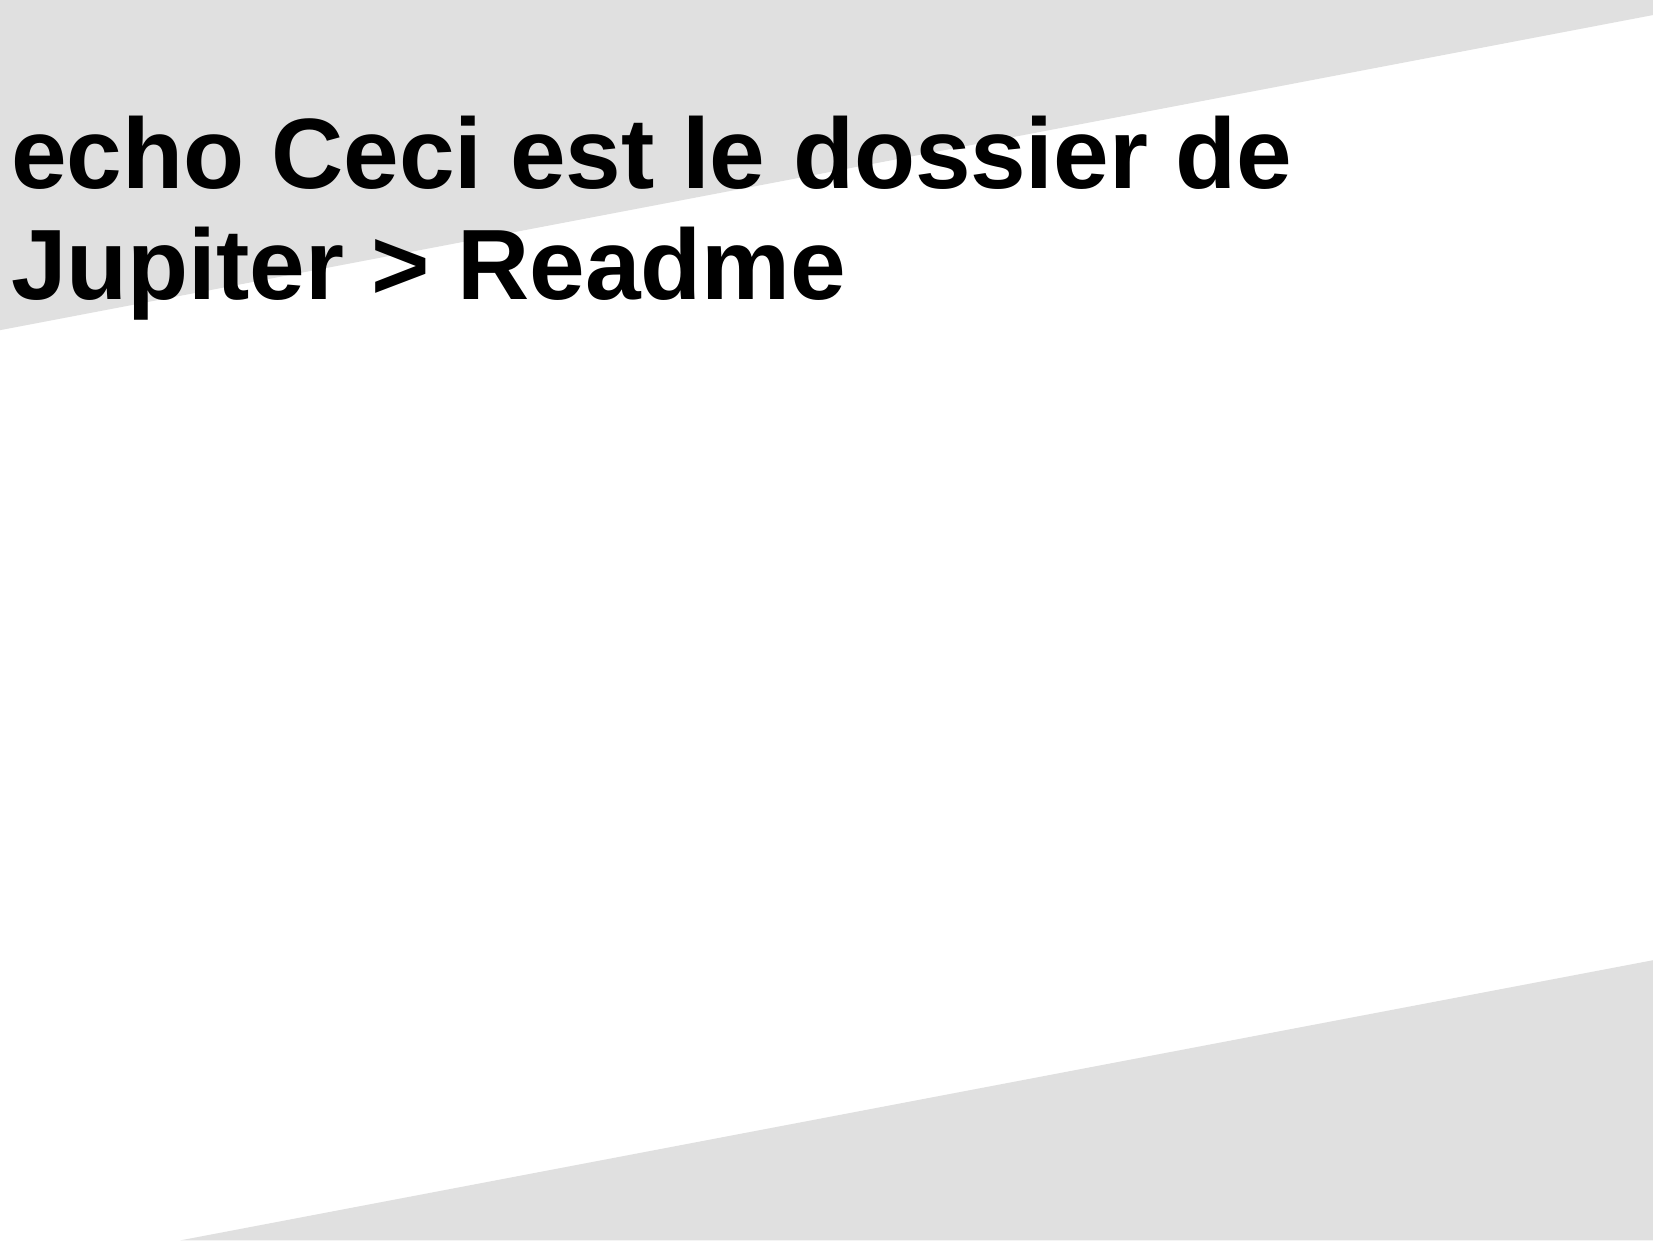

# echo Ceci est le dossier de Jupiter > Readme